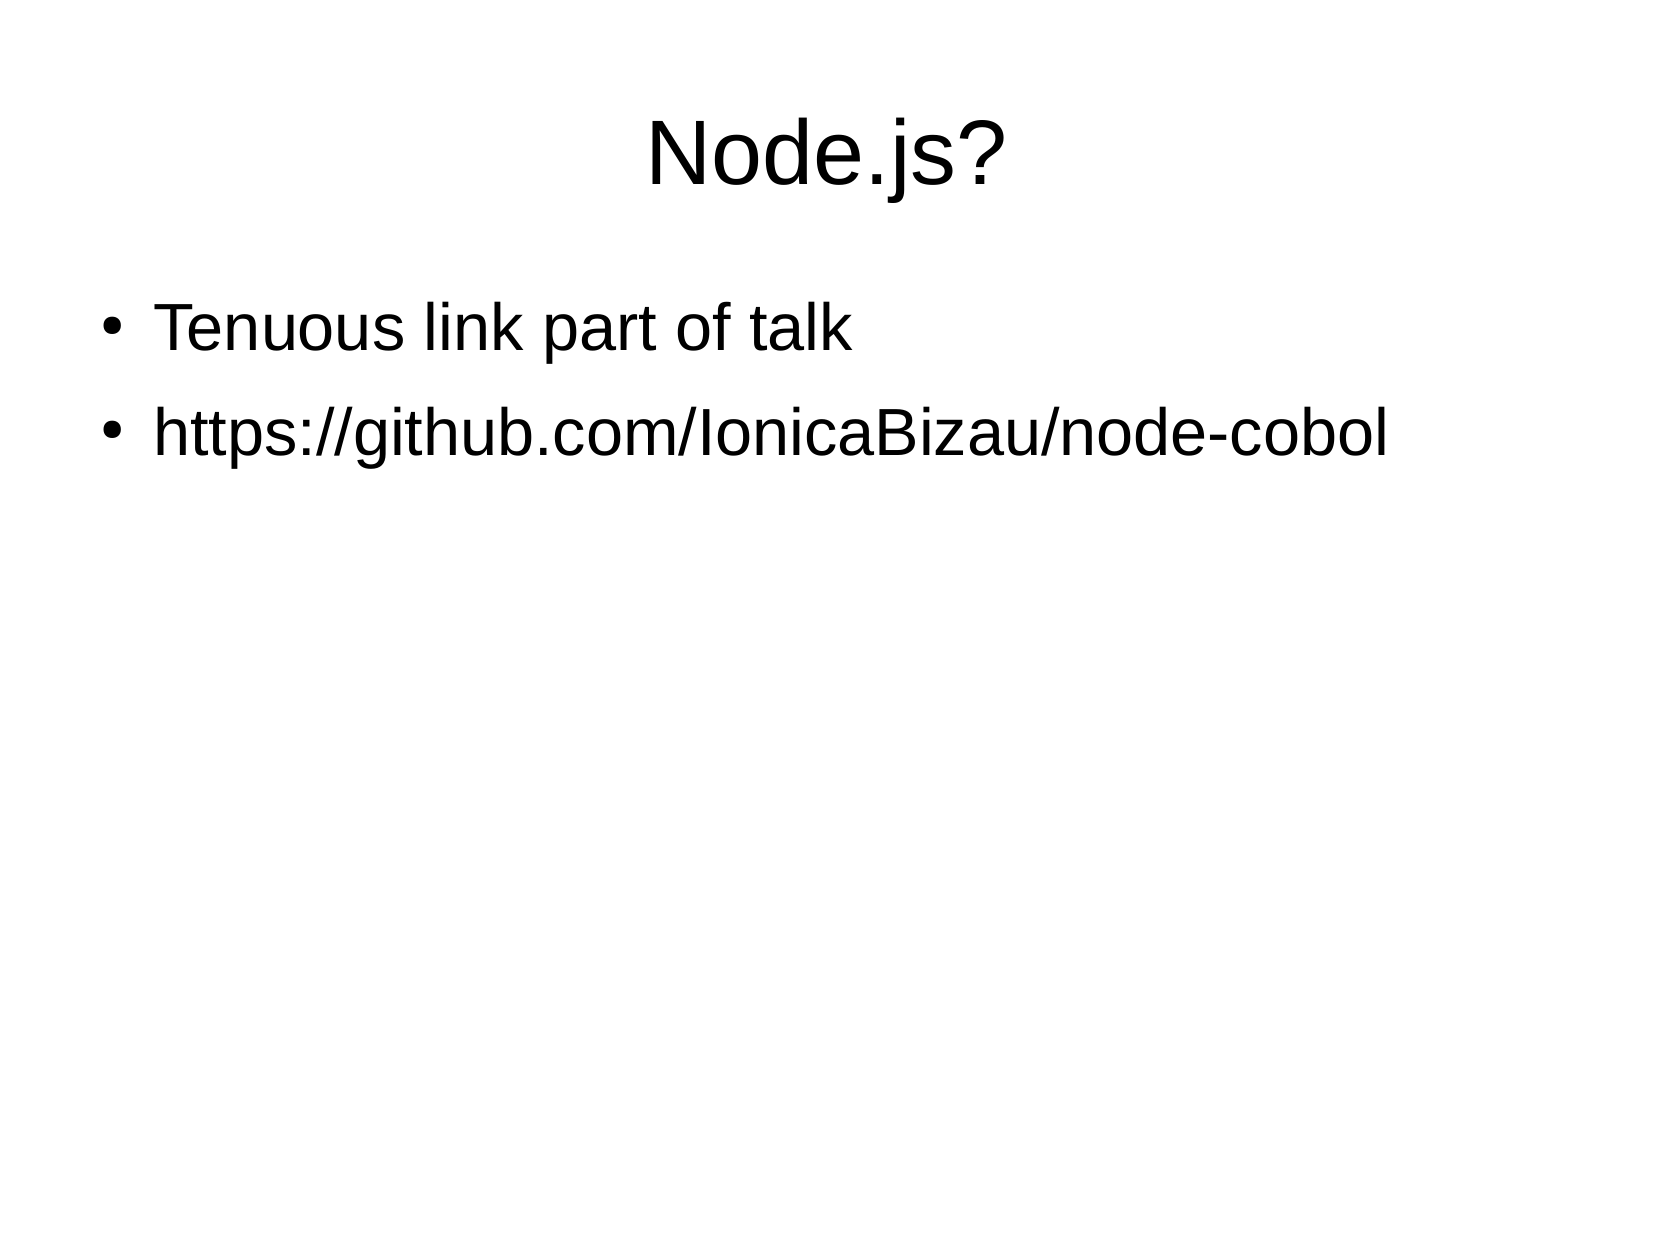

# Node.js?
Tenuous link part of talk
https://github.com/IonicaBizau/node-cobol